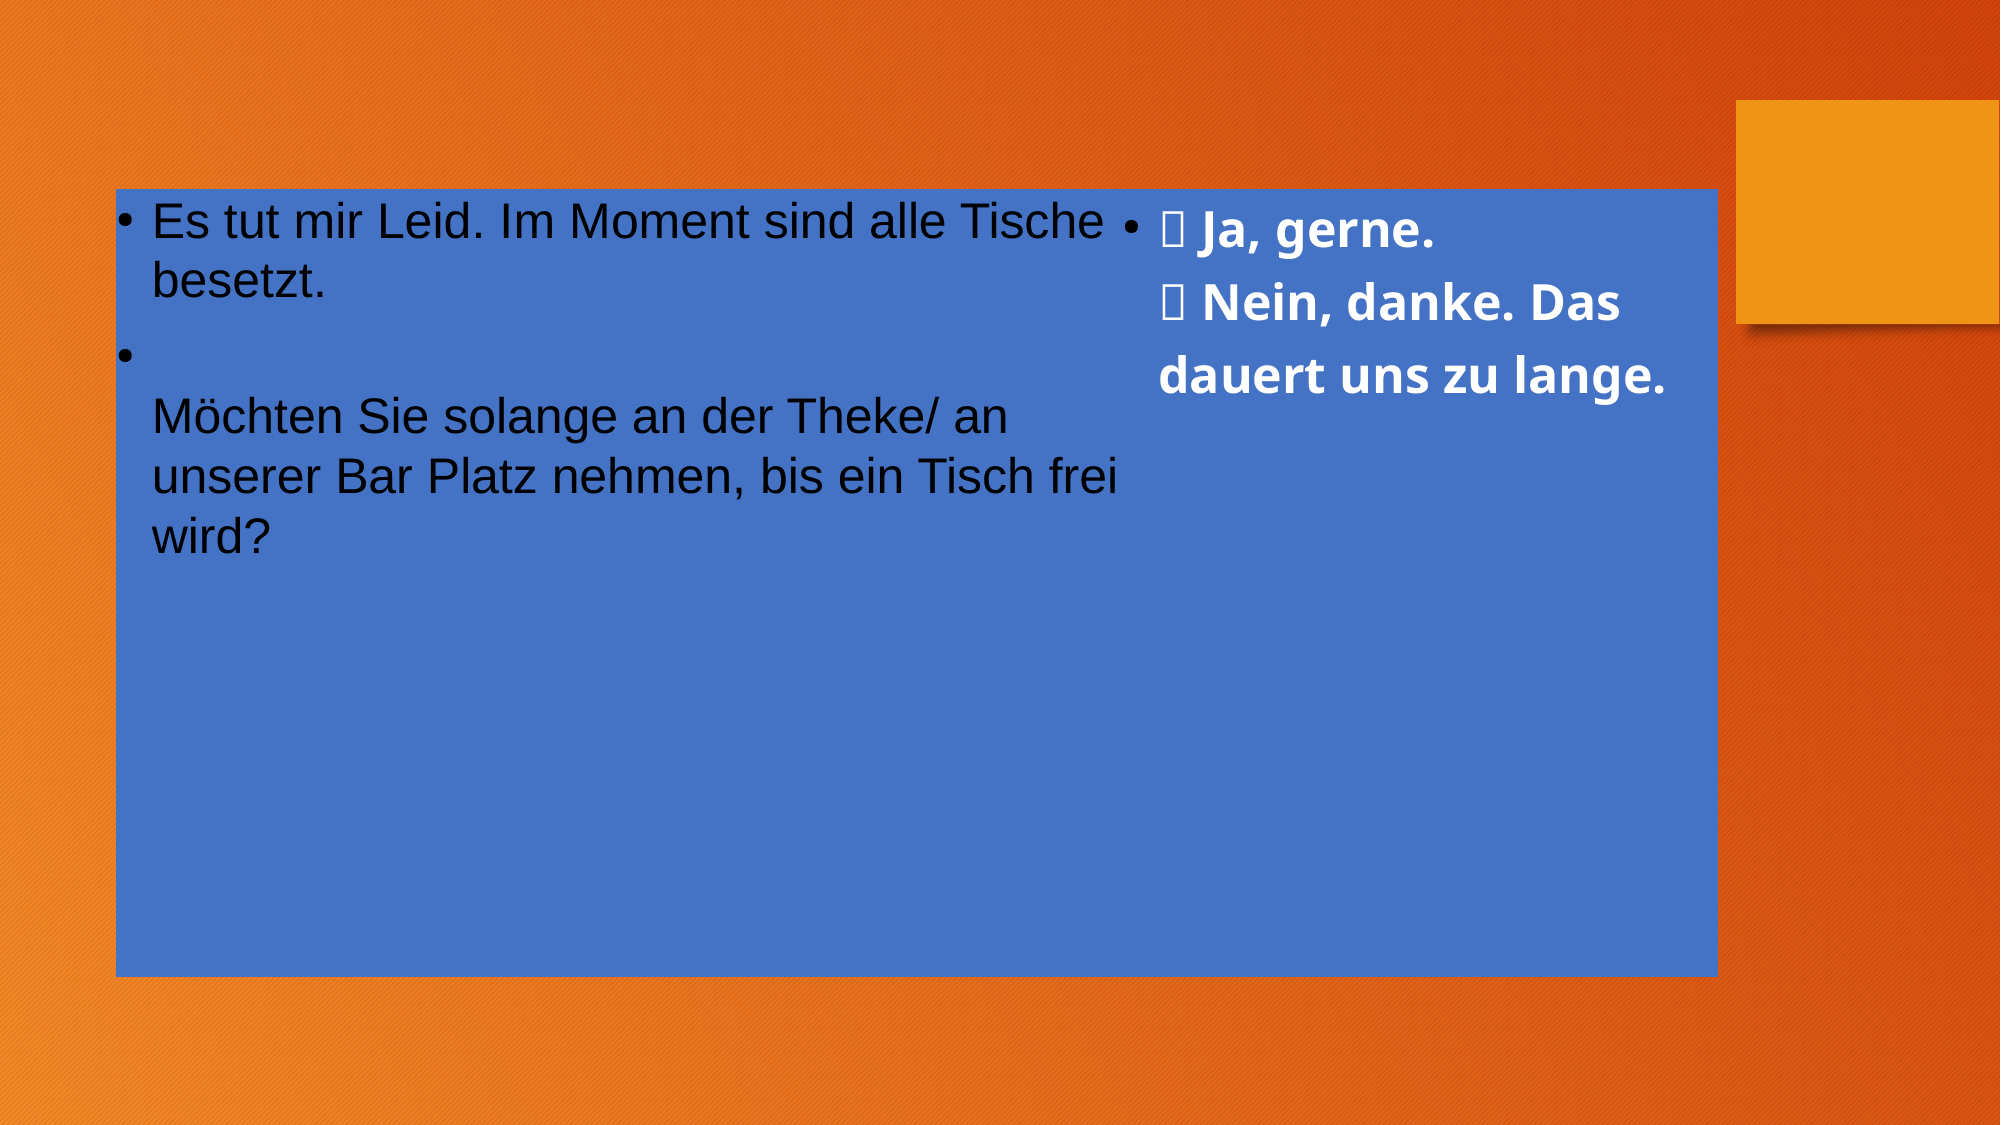

| Es tut mir Leid. Im Moment sind alle Tische besetzt. Möchten Sie solange an der Theke/ an unserer Bar Platz nehmen, bis ein Tisch frei wird? |  Ja, gerne. Nein, danke. Das dauert uns zu lange. |
| --- | --- |